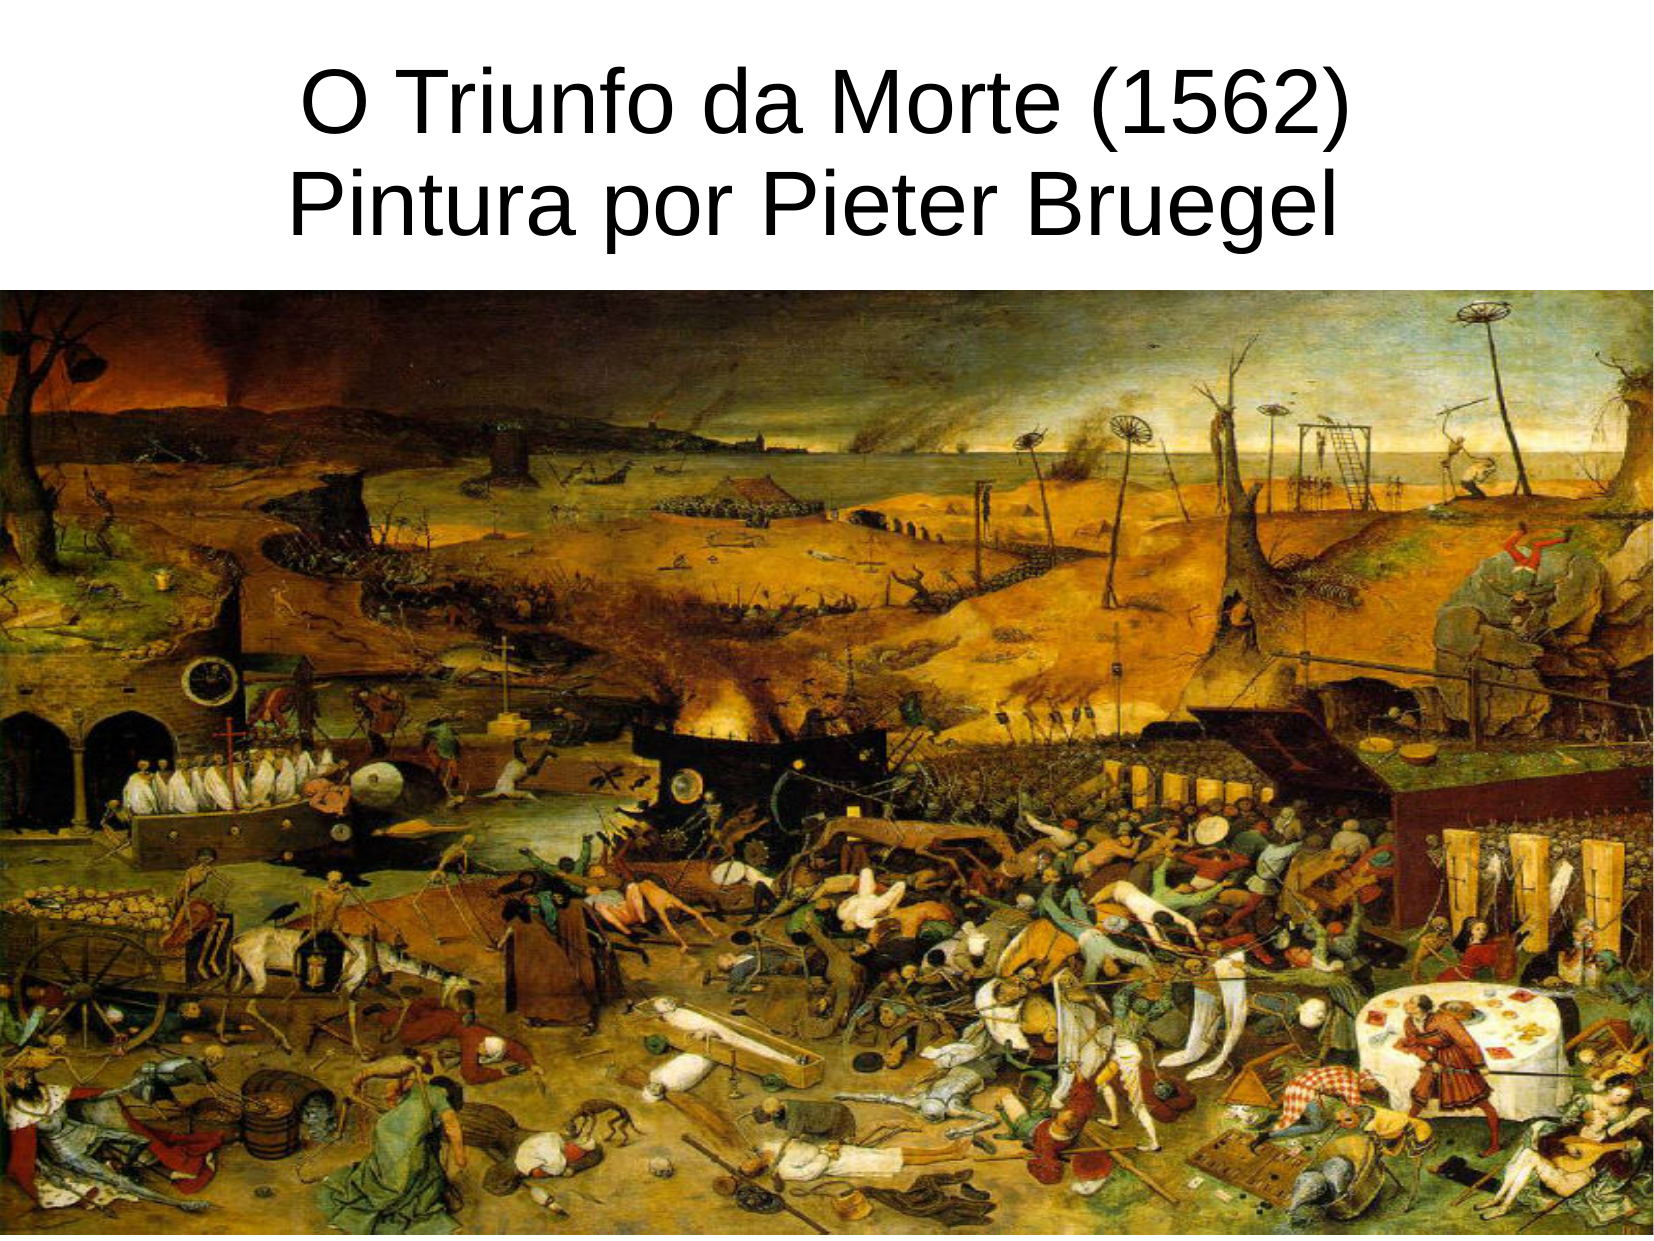

# O Triunfo da Morte (1562) Pintura por Pieter Bruegel